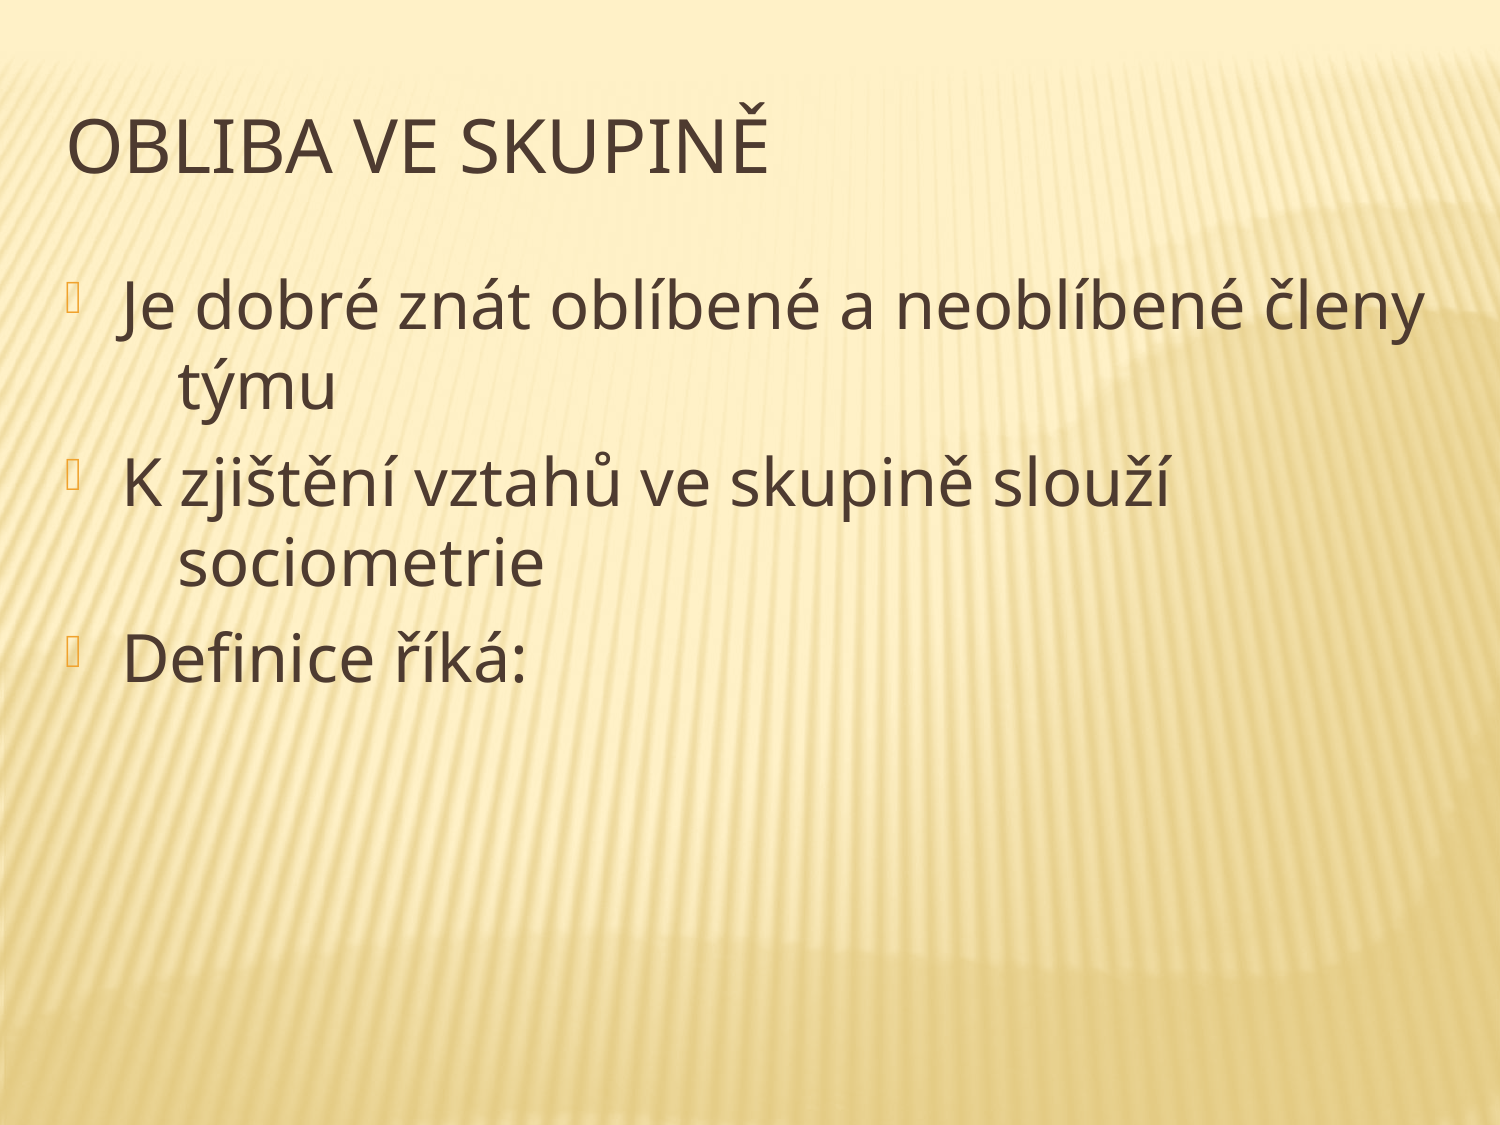

# Obliba ve skupině
Je dobré znát oblíbené a neoblíbené členy týmu
K zjištění vztahů ve skupině slouží sociometrie
Definice říká: